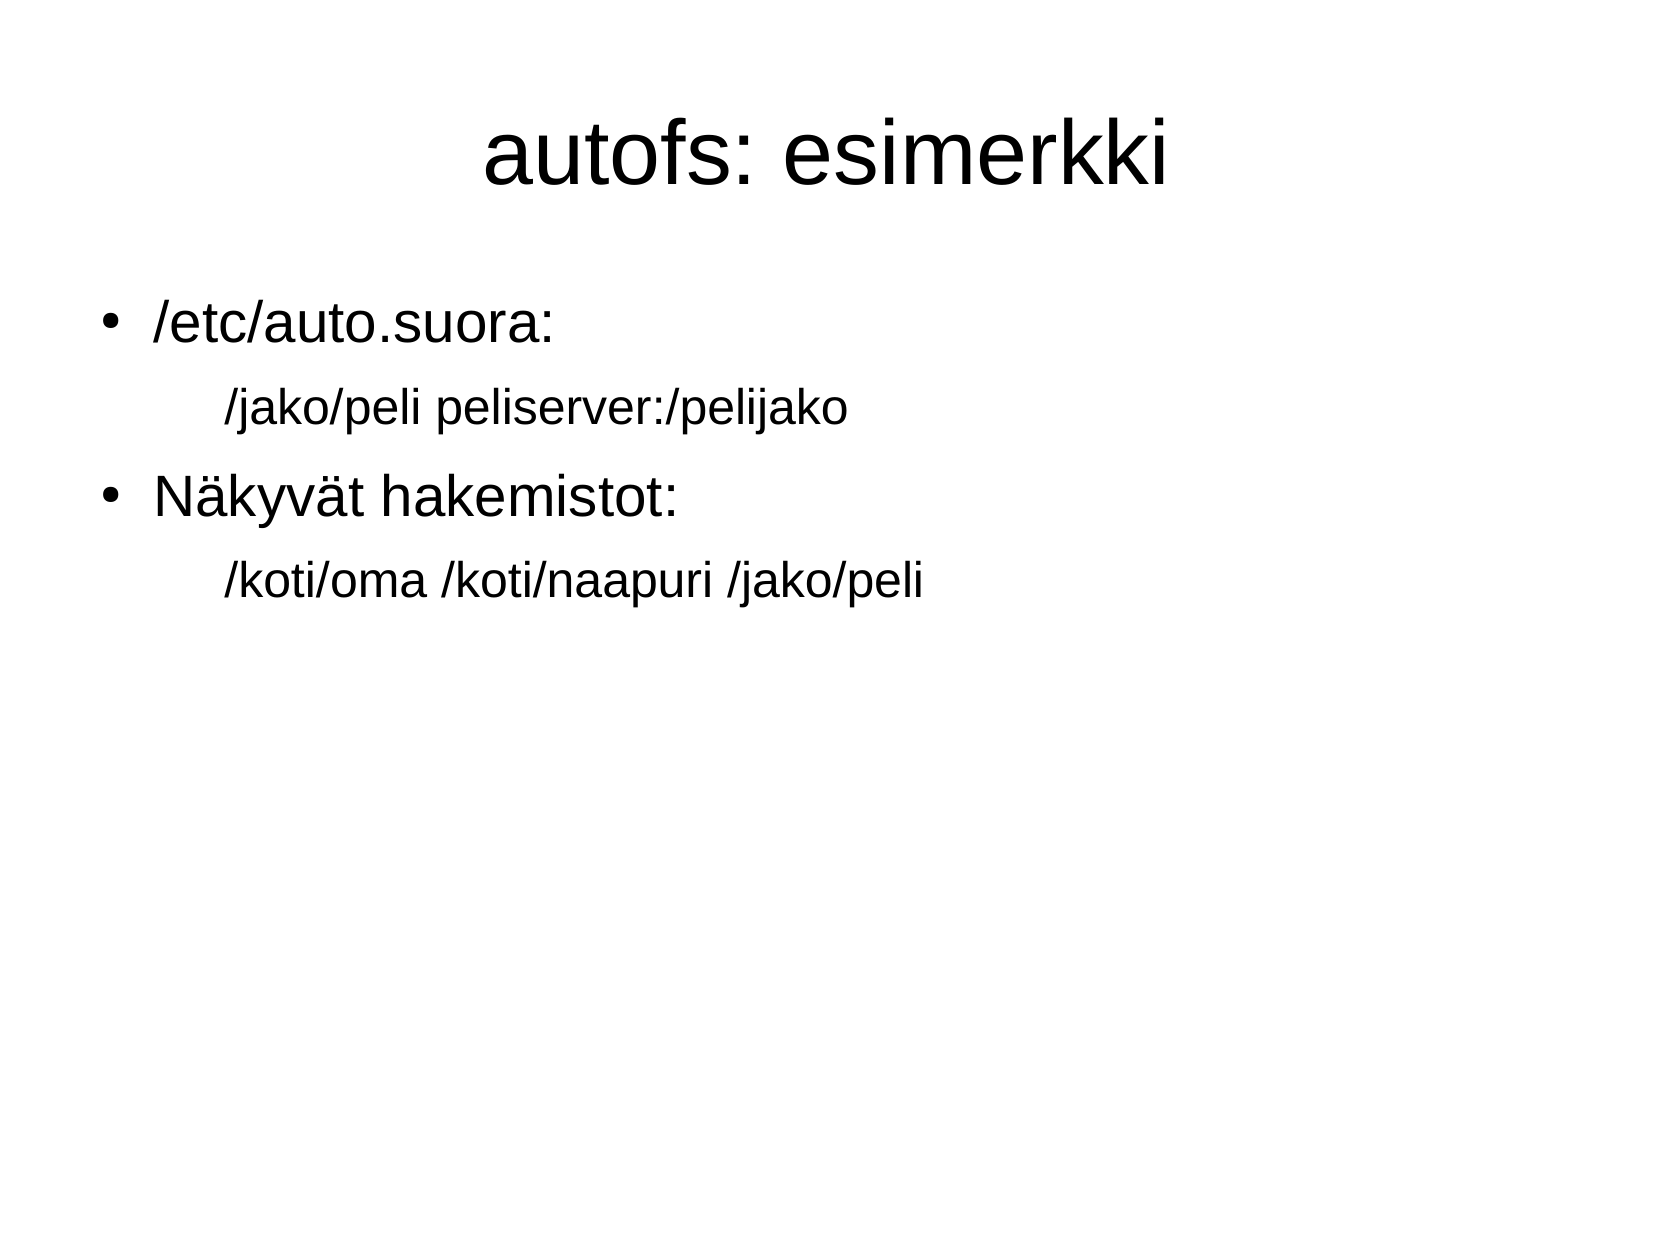

# autofs: esimerkki
/etc/auto.suora:
/jako/peli peliserver:/pelijako
Näkyvät hakemistot:
/koti/oma /koti/naapuri /jako/peli